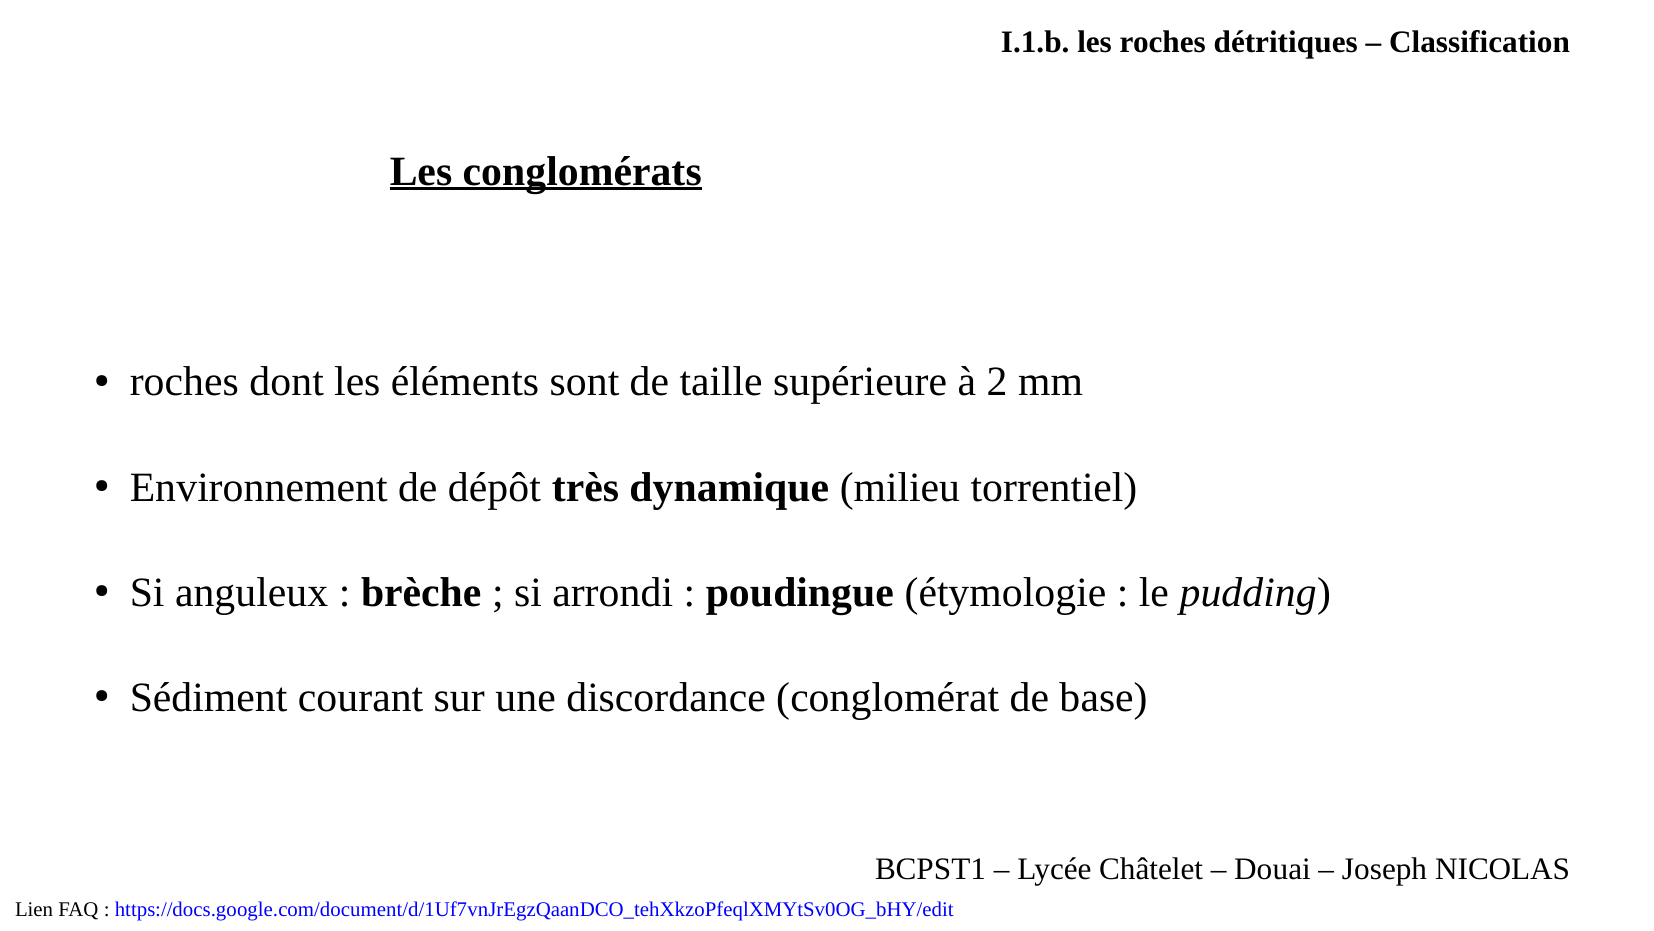

I.1.b. les roches détritiques – Classification
				Les conglomérats
roches dont les éléments sont de taille supérieure à 2 mm
Environnement de dépôt très dynamique (milieu torrentiel)
Si anguleux : brèche ; si arrondi : poudingue (étymologie : le pudding)
Sédiment courant sur une discordance (conglomérat de base)
BCPST1 – Lycée Châtelet – Douai – Joseph NICOLAS
Lien FAQ : https://docs.google.com/document/d/1Uf7vnJrEgzQaanDCO_tehXkzoPfeqlXMYtSv0OG_bHY/edit